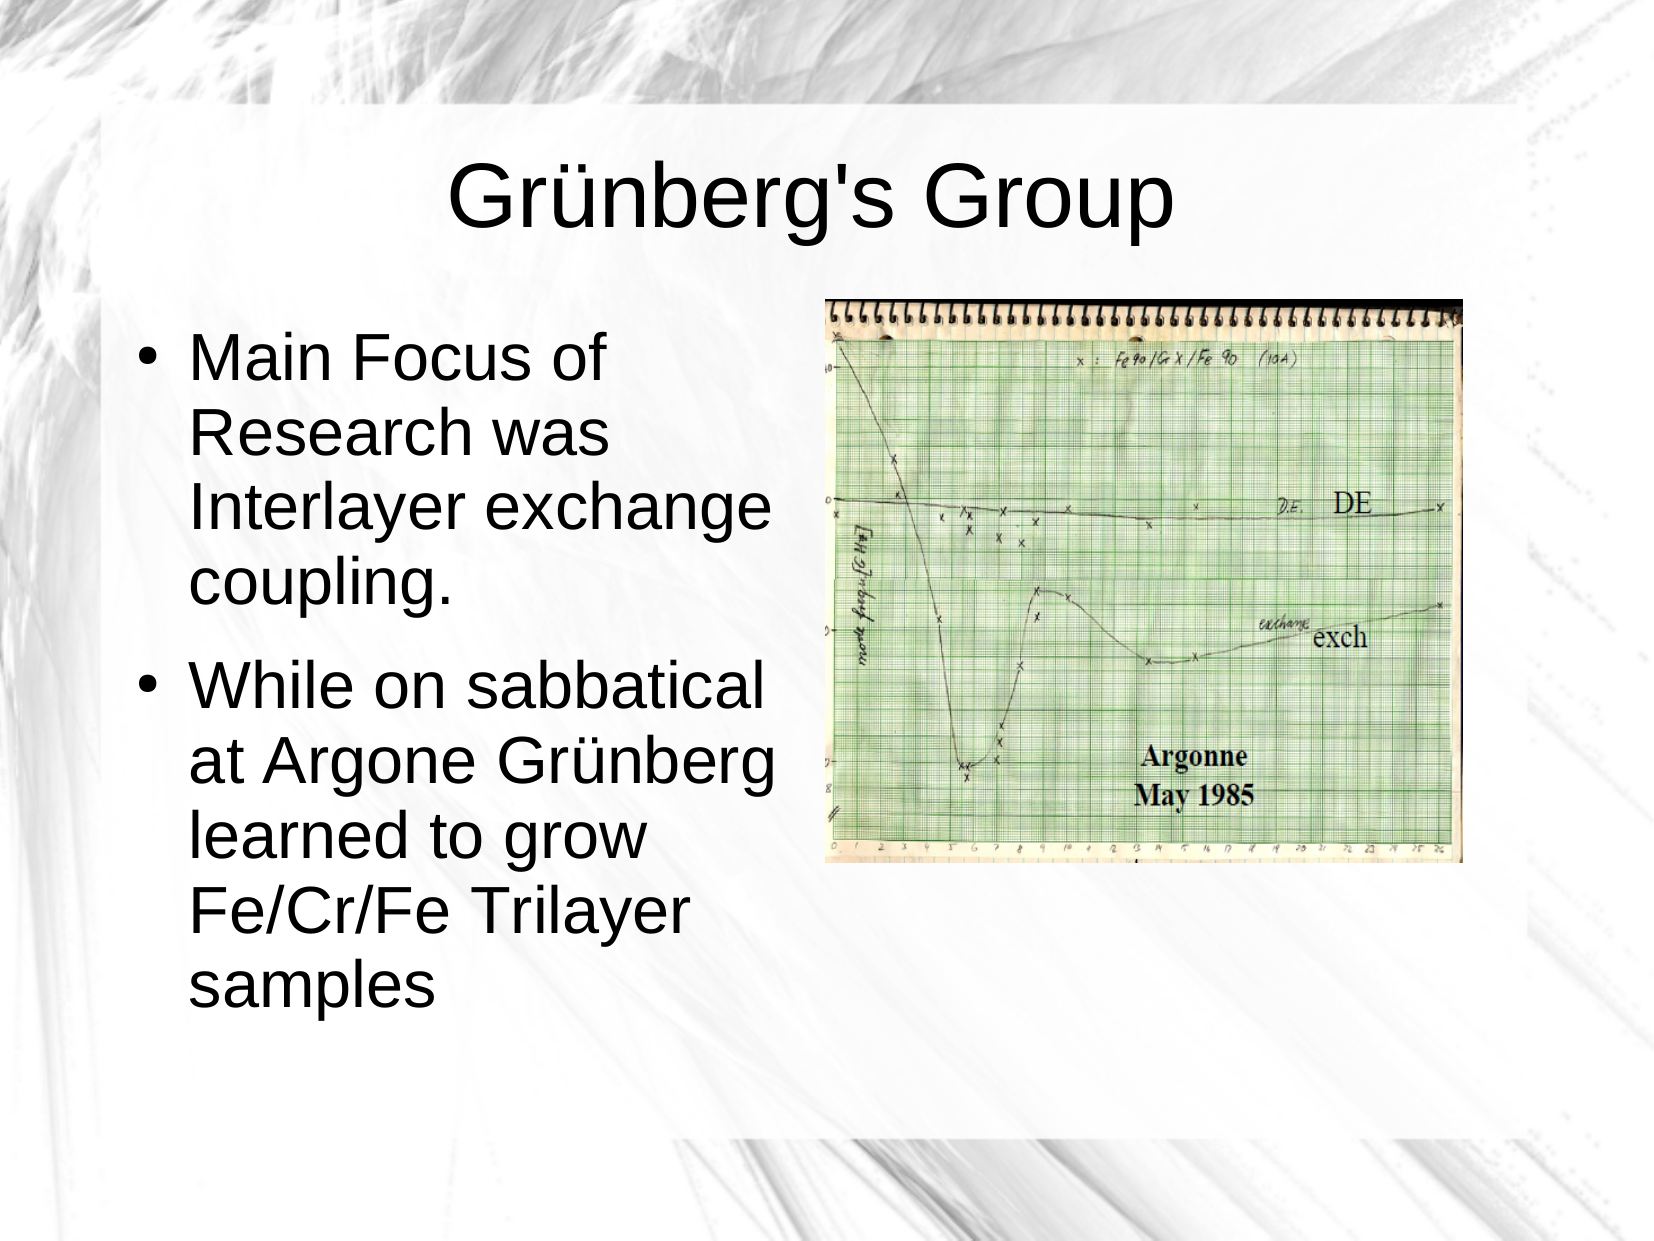

# Grünberg's Group
Main Focus of Research was Interlayer exchange coupling.
While on sabbatical at Argone Grünberg learned to grow Fe/Cr/Fe Trilayer samples